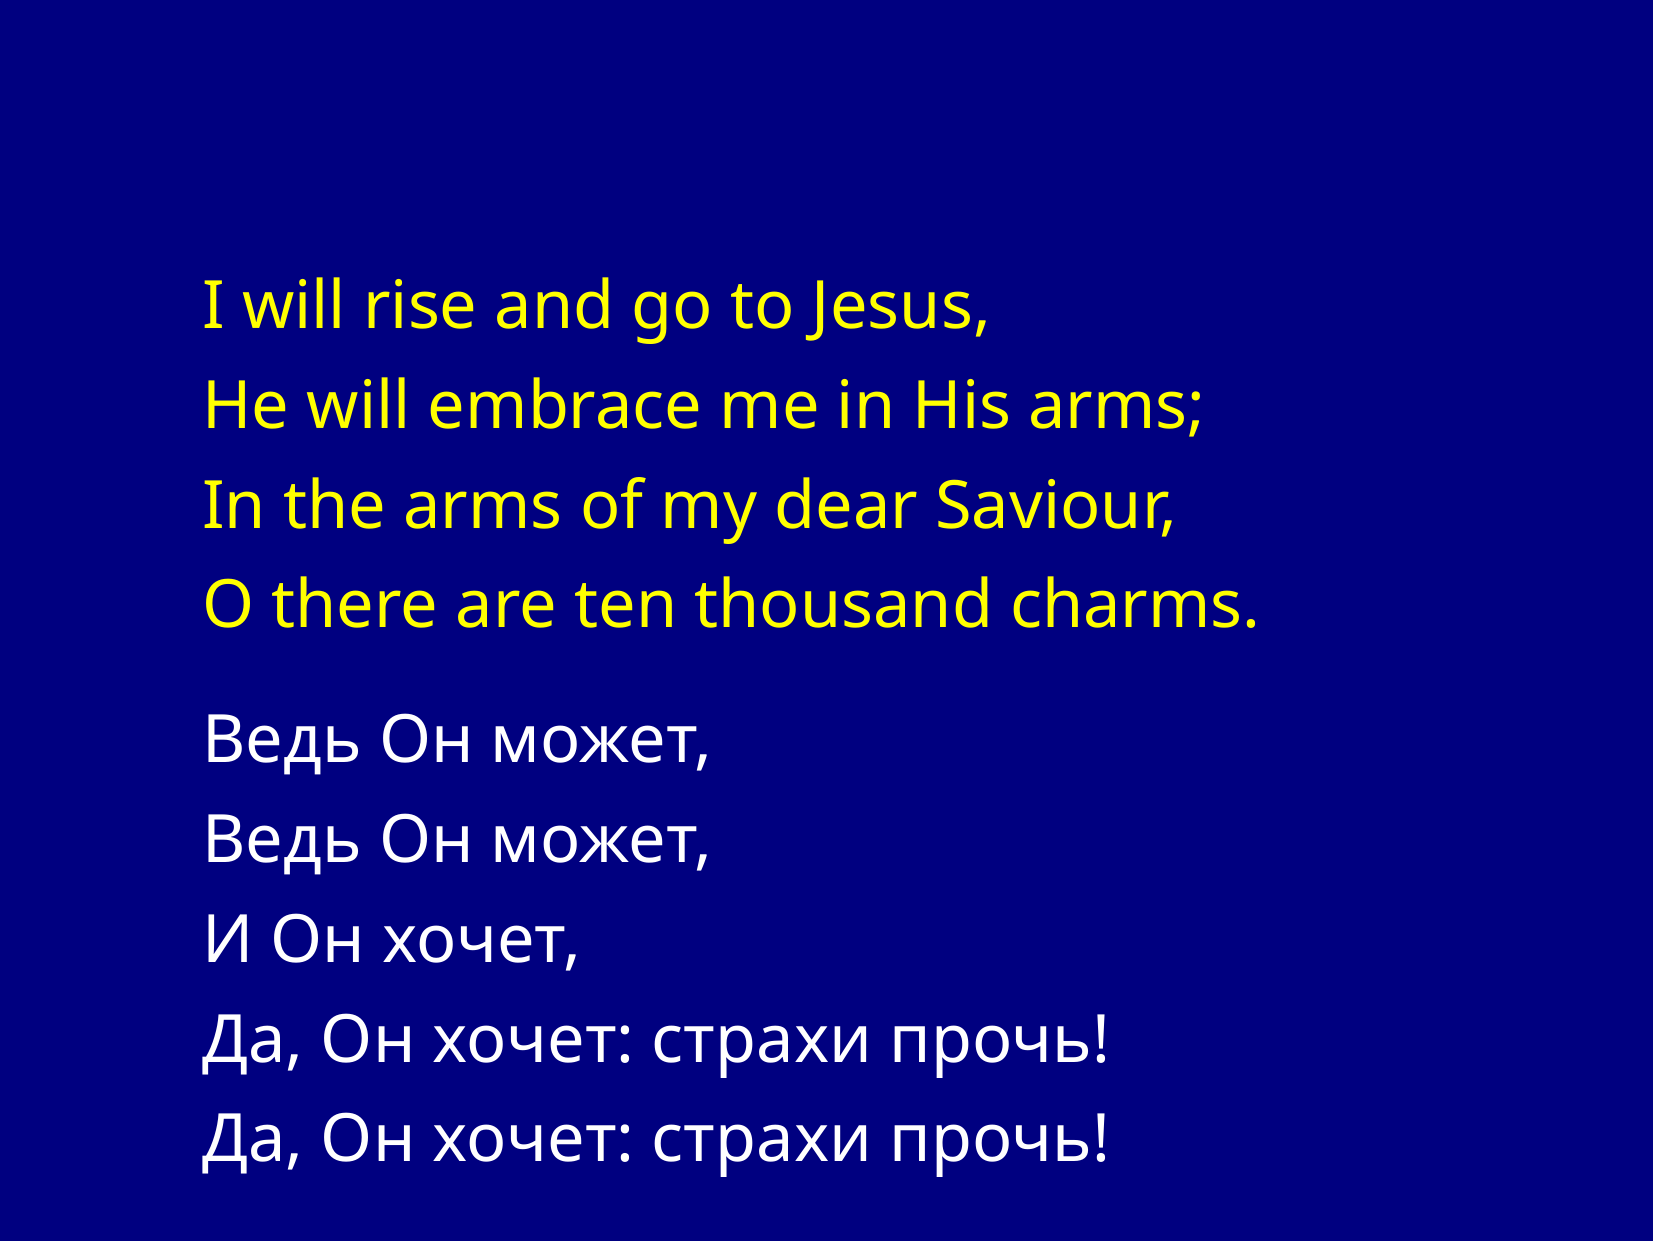

I will rise and go to Jesus,
	He will embrace me in His arms;
	In the arms of my dear Saviour,
	O there are ten thousand charms.
	Ведь Он может,
	Ведь Он может,
	И Он хочет,
	Да, Он хочет: страхи прочь!
	Да, Он хочет: страхи прочь!